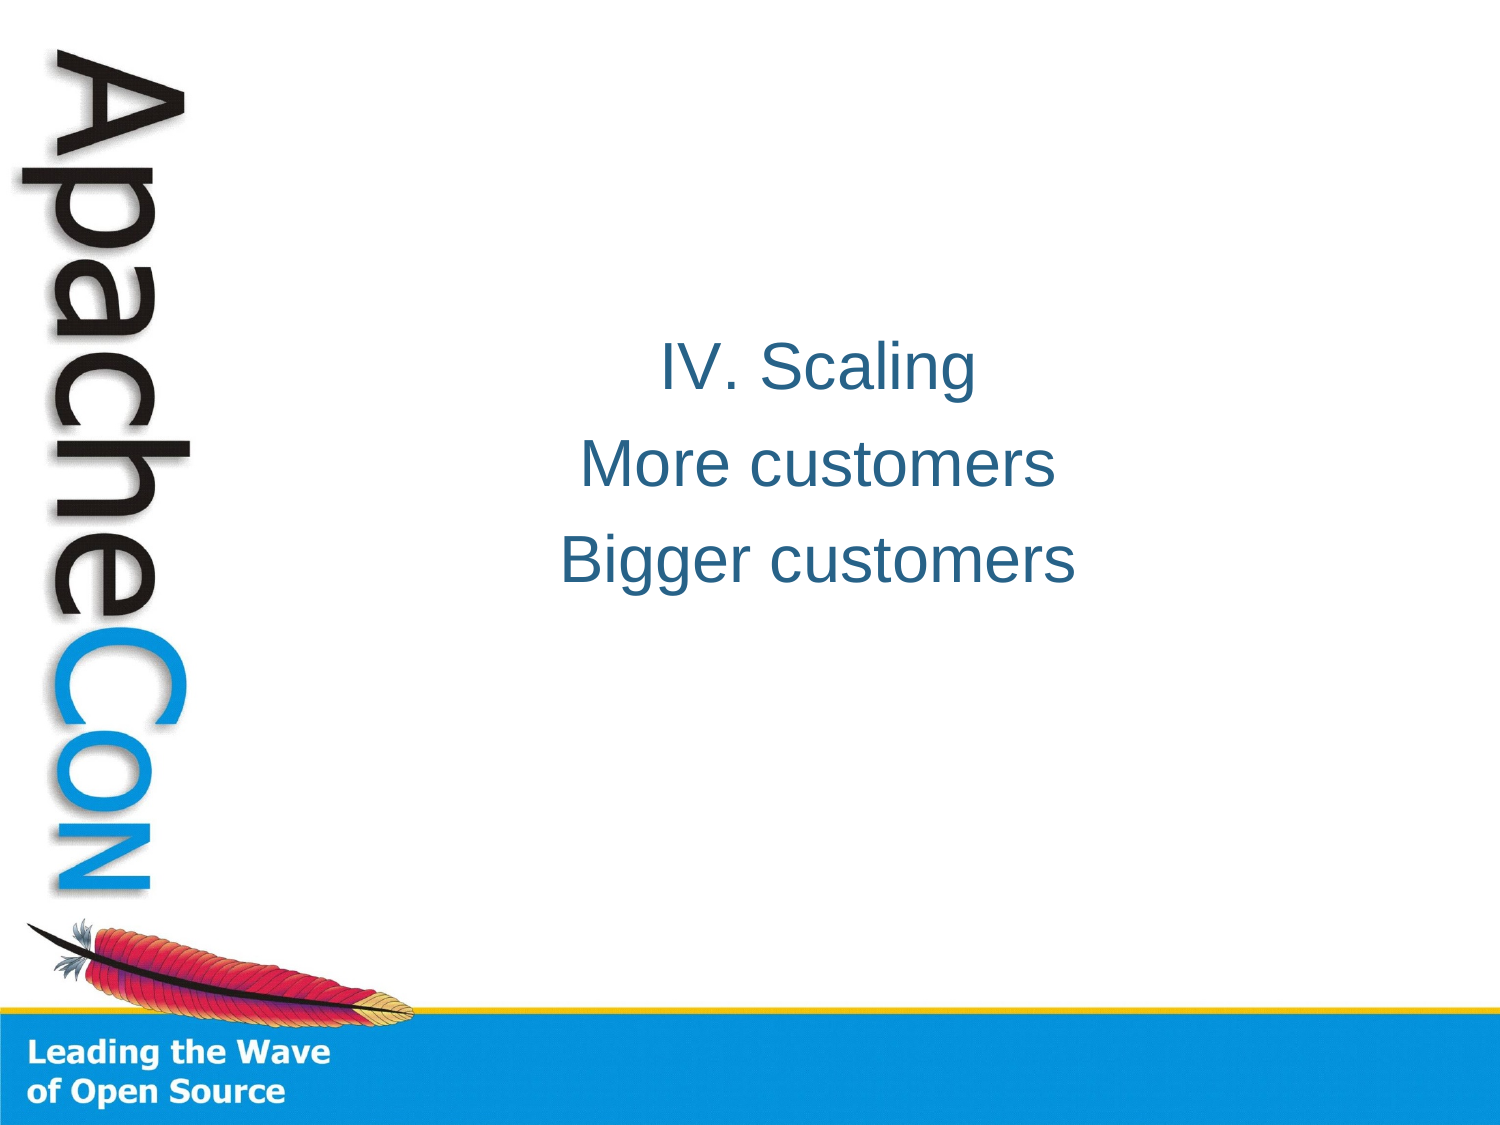

# IV. Scaling
More customers
Bigger customers